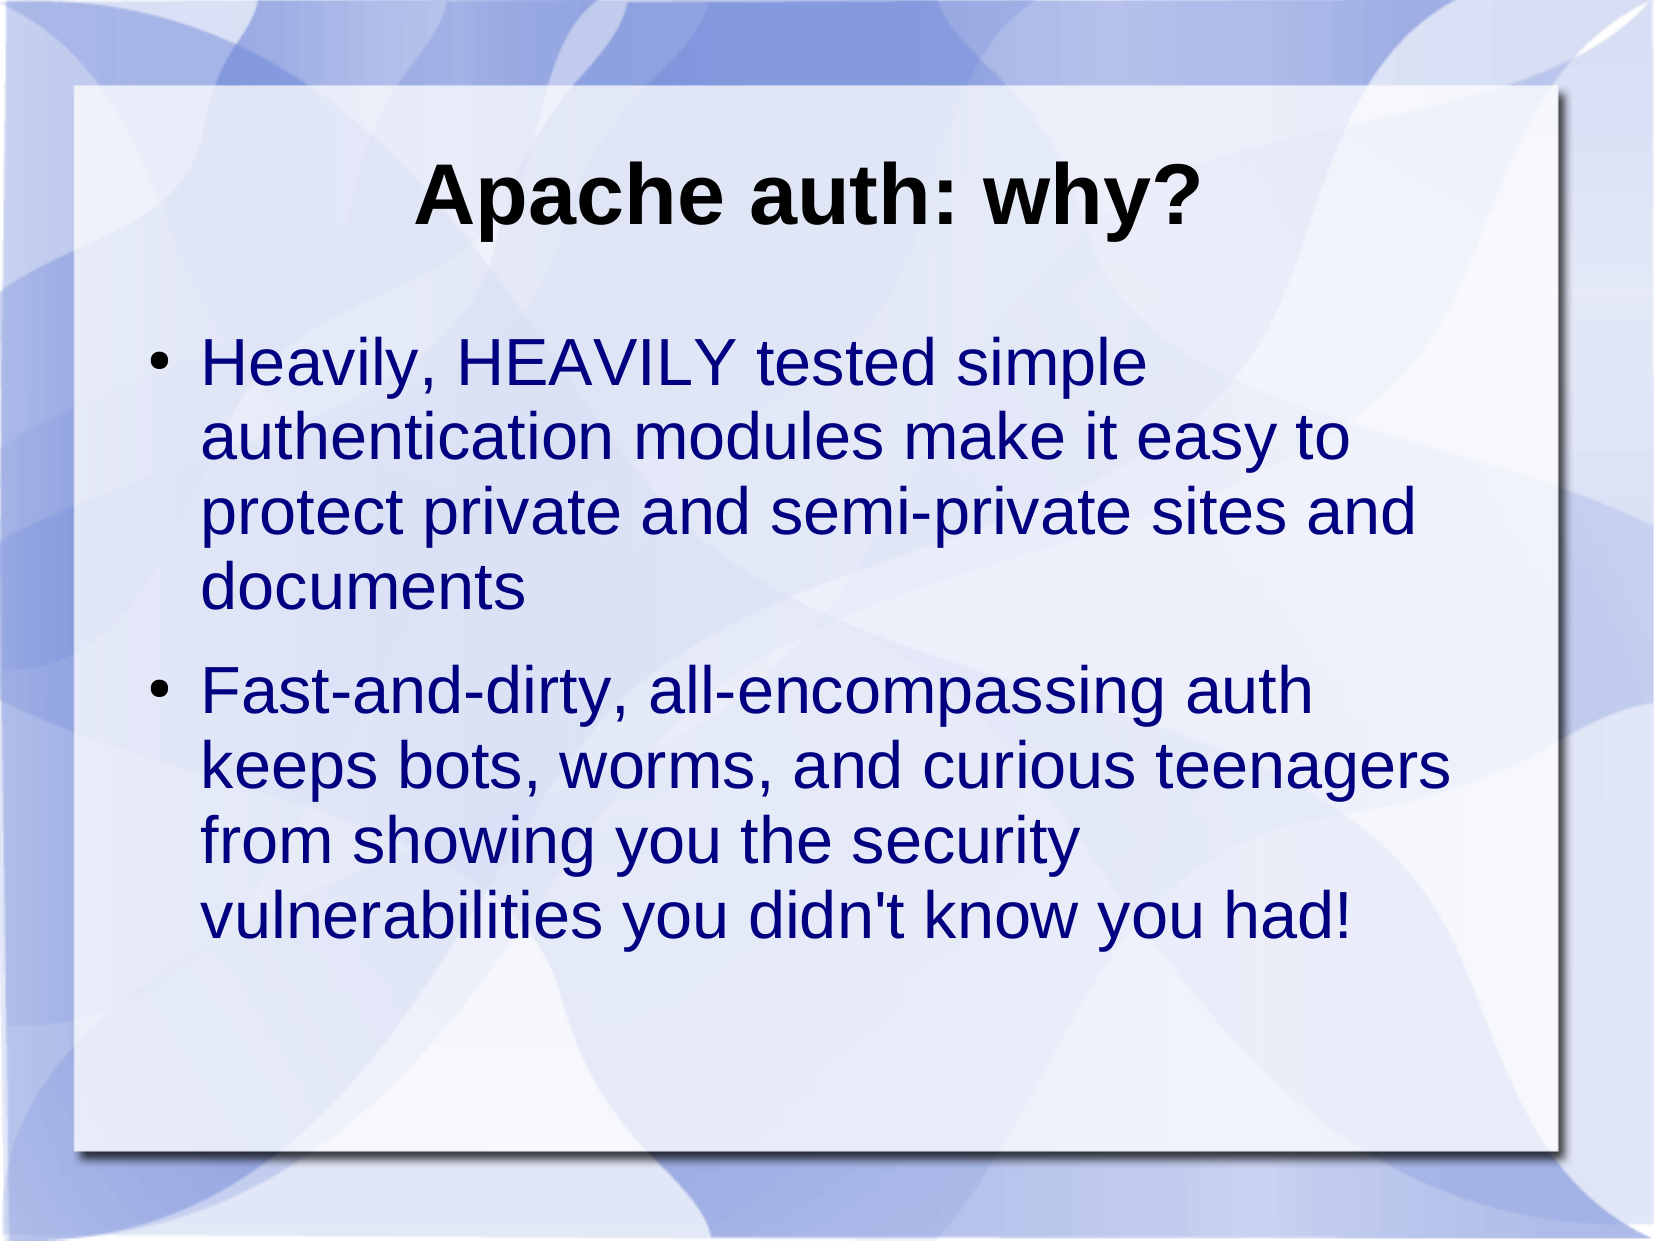

# Apache auth: why?
Heavily, HEAVILY tested simple authentication modules make it easy to protect private and semi-private sites and documents
Fast-and-dirty, all-encompassing auth keeps bots, worms, and curious teenagers from showing you the security vulnerabilities you didn't know you had!